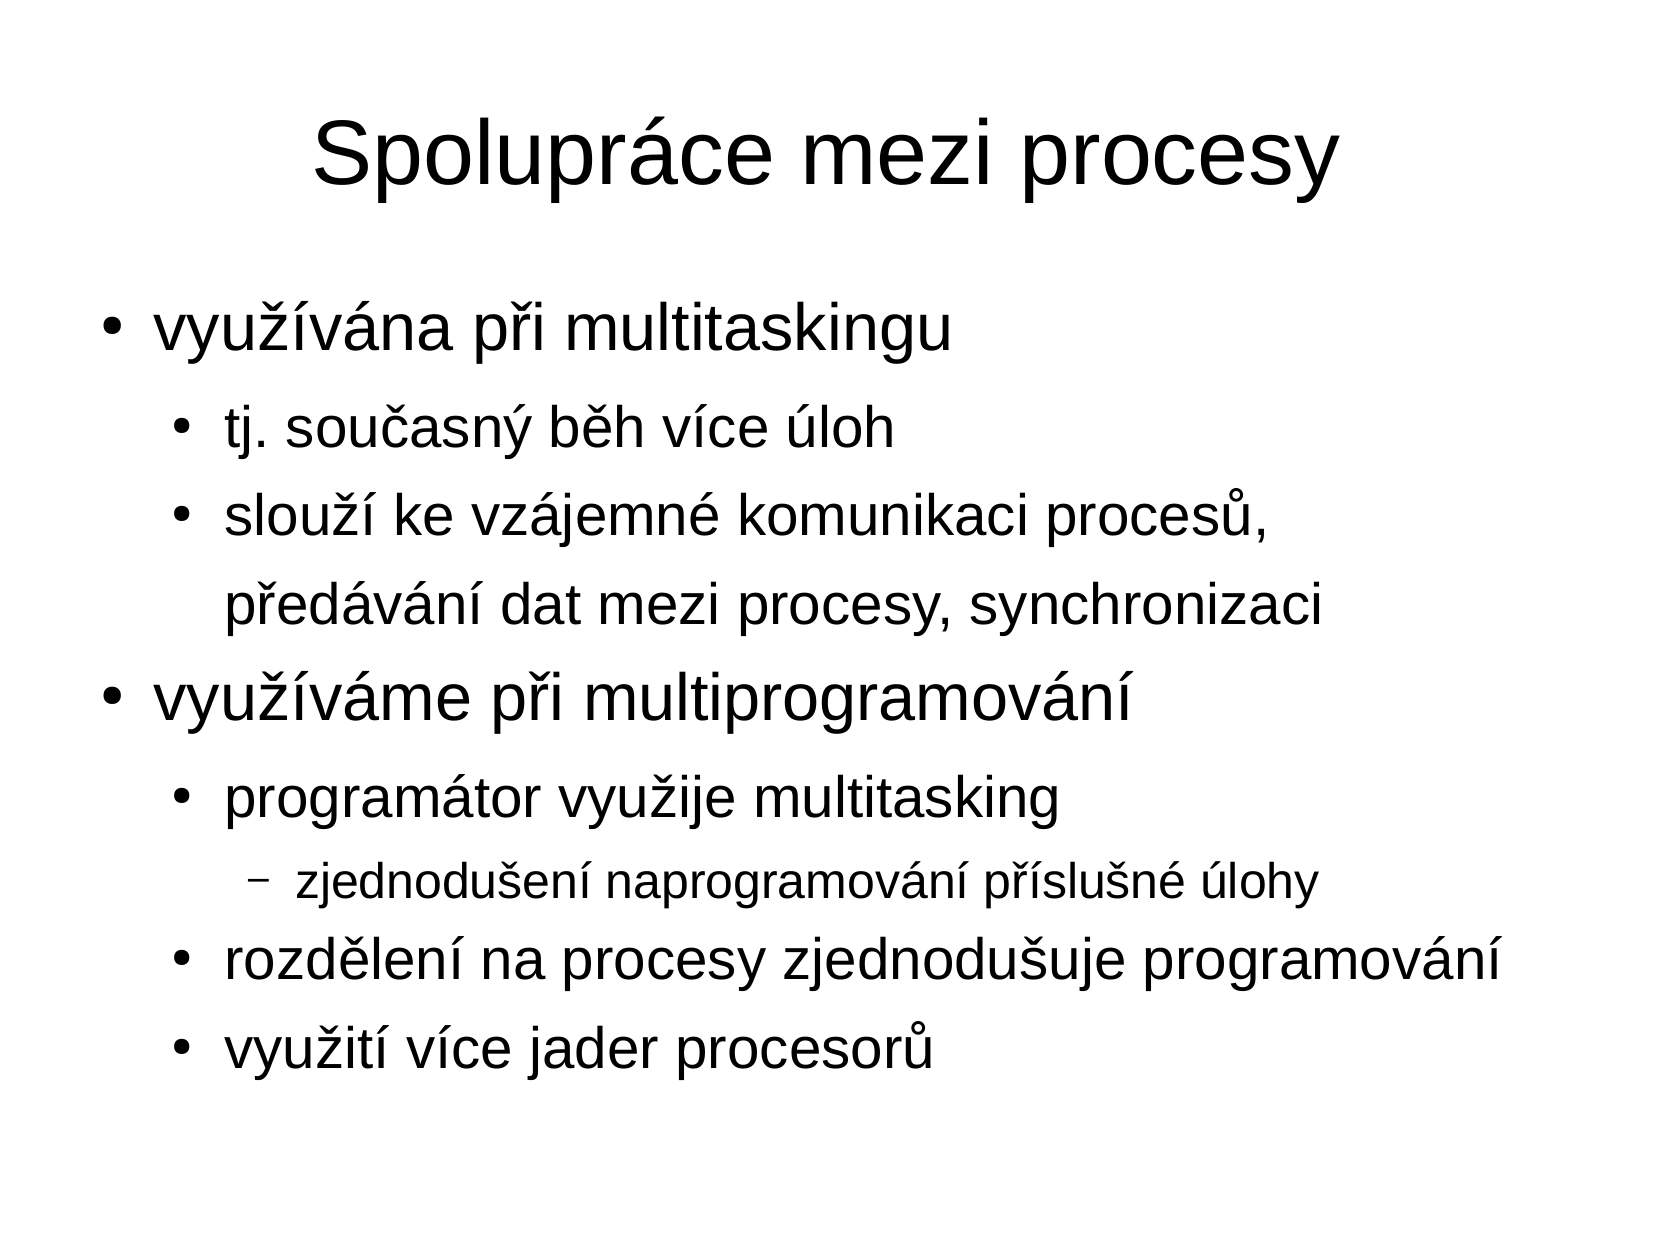

# Spolupráce mezi procesy
využívána při multitaskingu
tj. současný běh více úloh
slouží ke vzájemné komunikaci procesů,
předávání dat mezi procesy, synchronizaci
využíváme při multiprogramování
programátor využije multitasking
zjednodušení naprogramování příslušné úlohy
rozdělení na procesy zjednodušuje programování
využití více jader procesorů